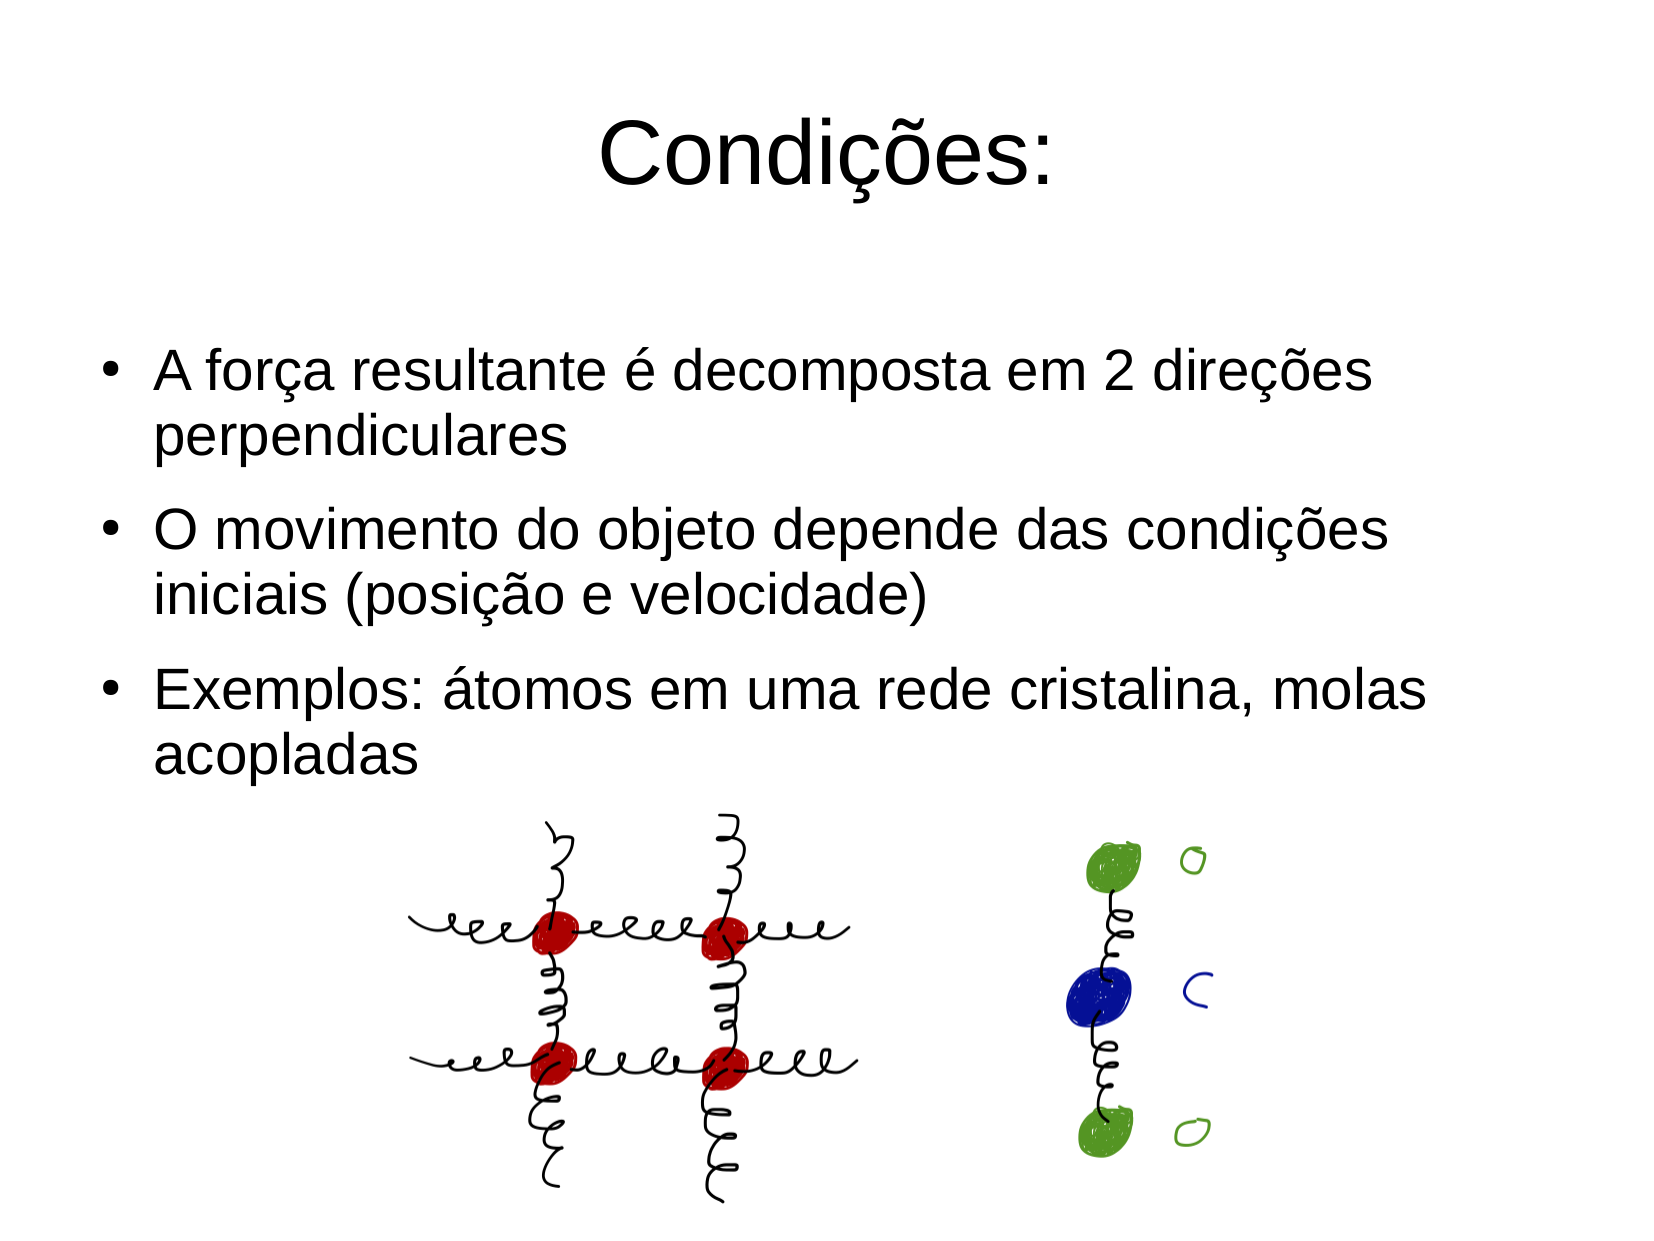

# Condições:
A força resultante é decomposta em 2 direções perpendiculares
O movimento do objeto depende das condições iniciais (posição e velocidade)
Exemplos: átomos em uma rede cristalina, molas acopladas